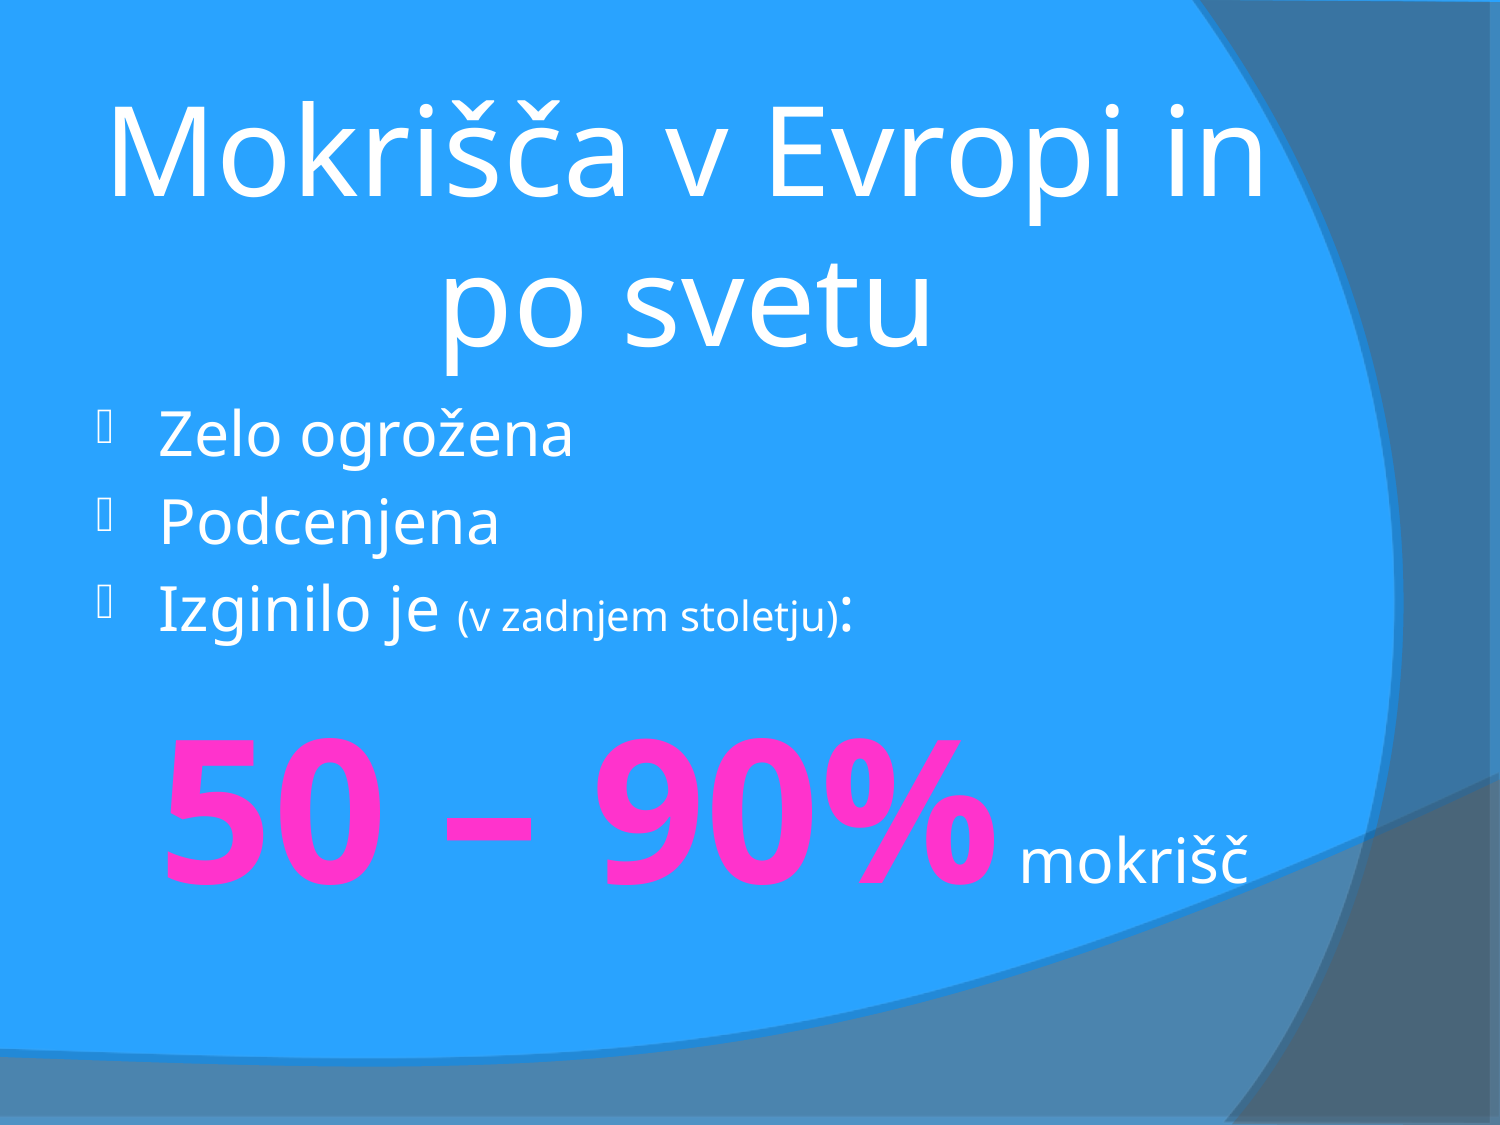

# Mokrišča v Evropi in po svetu
Zelo ogrožena
Podcenjena
Izginilo je (v zadnjem stoletju):
	50 – 90% mokrišč